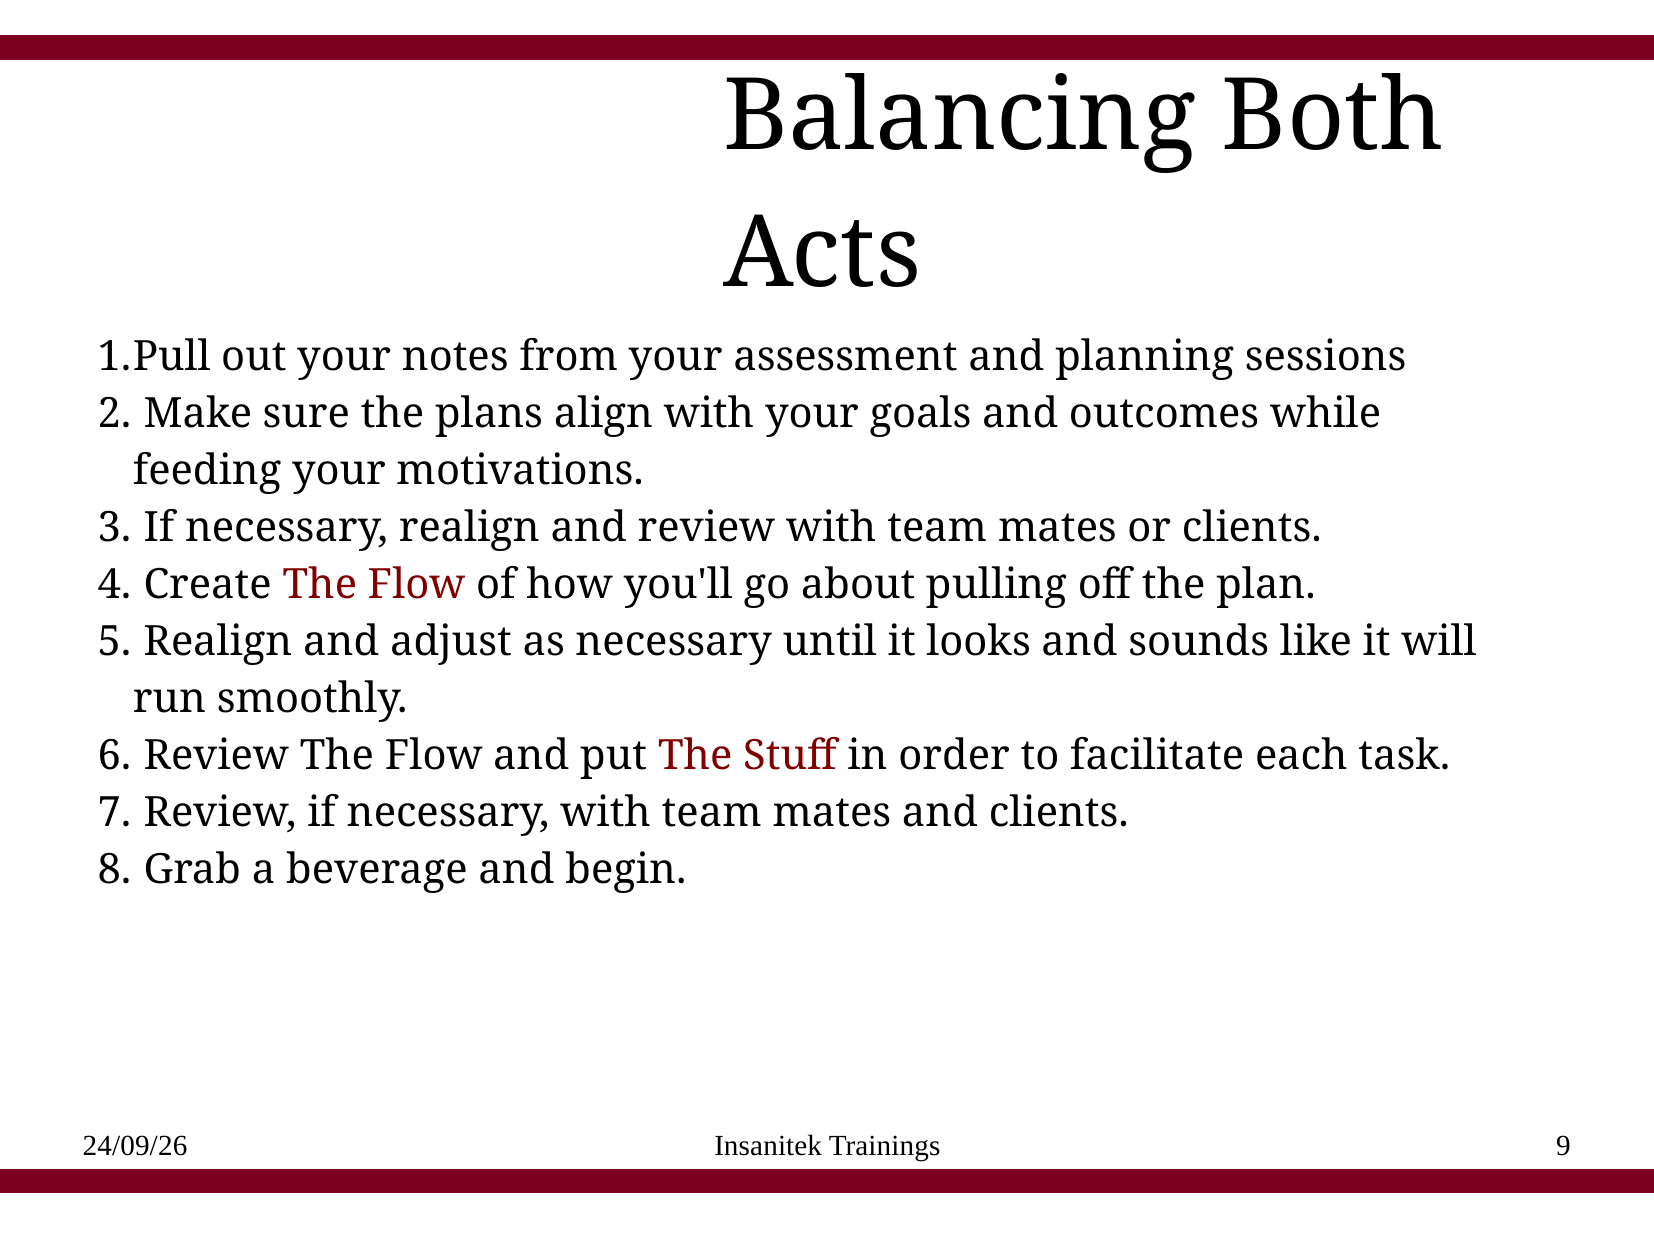

Balancing Both Acts
Pull out your notes from your assessment and planning sessions
 Make sure the plans align with your goals and outcomes while feeding your motivations.
 If necessary, realign and review with team mates or clients.
 Create The Flow of how you'll go about pulling off the plan.
 Realign and adjust as necessary until it looks and sounds like it will run smoothly.
 Review The Flow and put The Stuff in order to facilitate each task.
 Review, if necessary, with team mates and clients.
 Grab a beverage and begin.
Insanitek Trainings
9